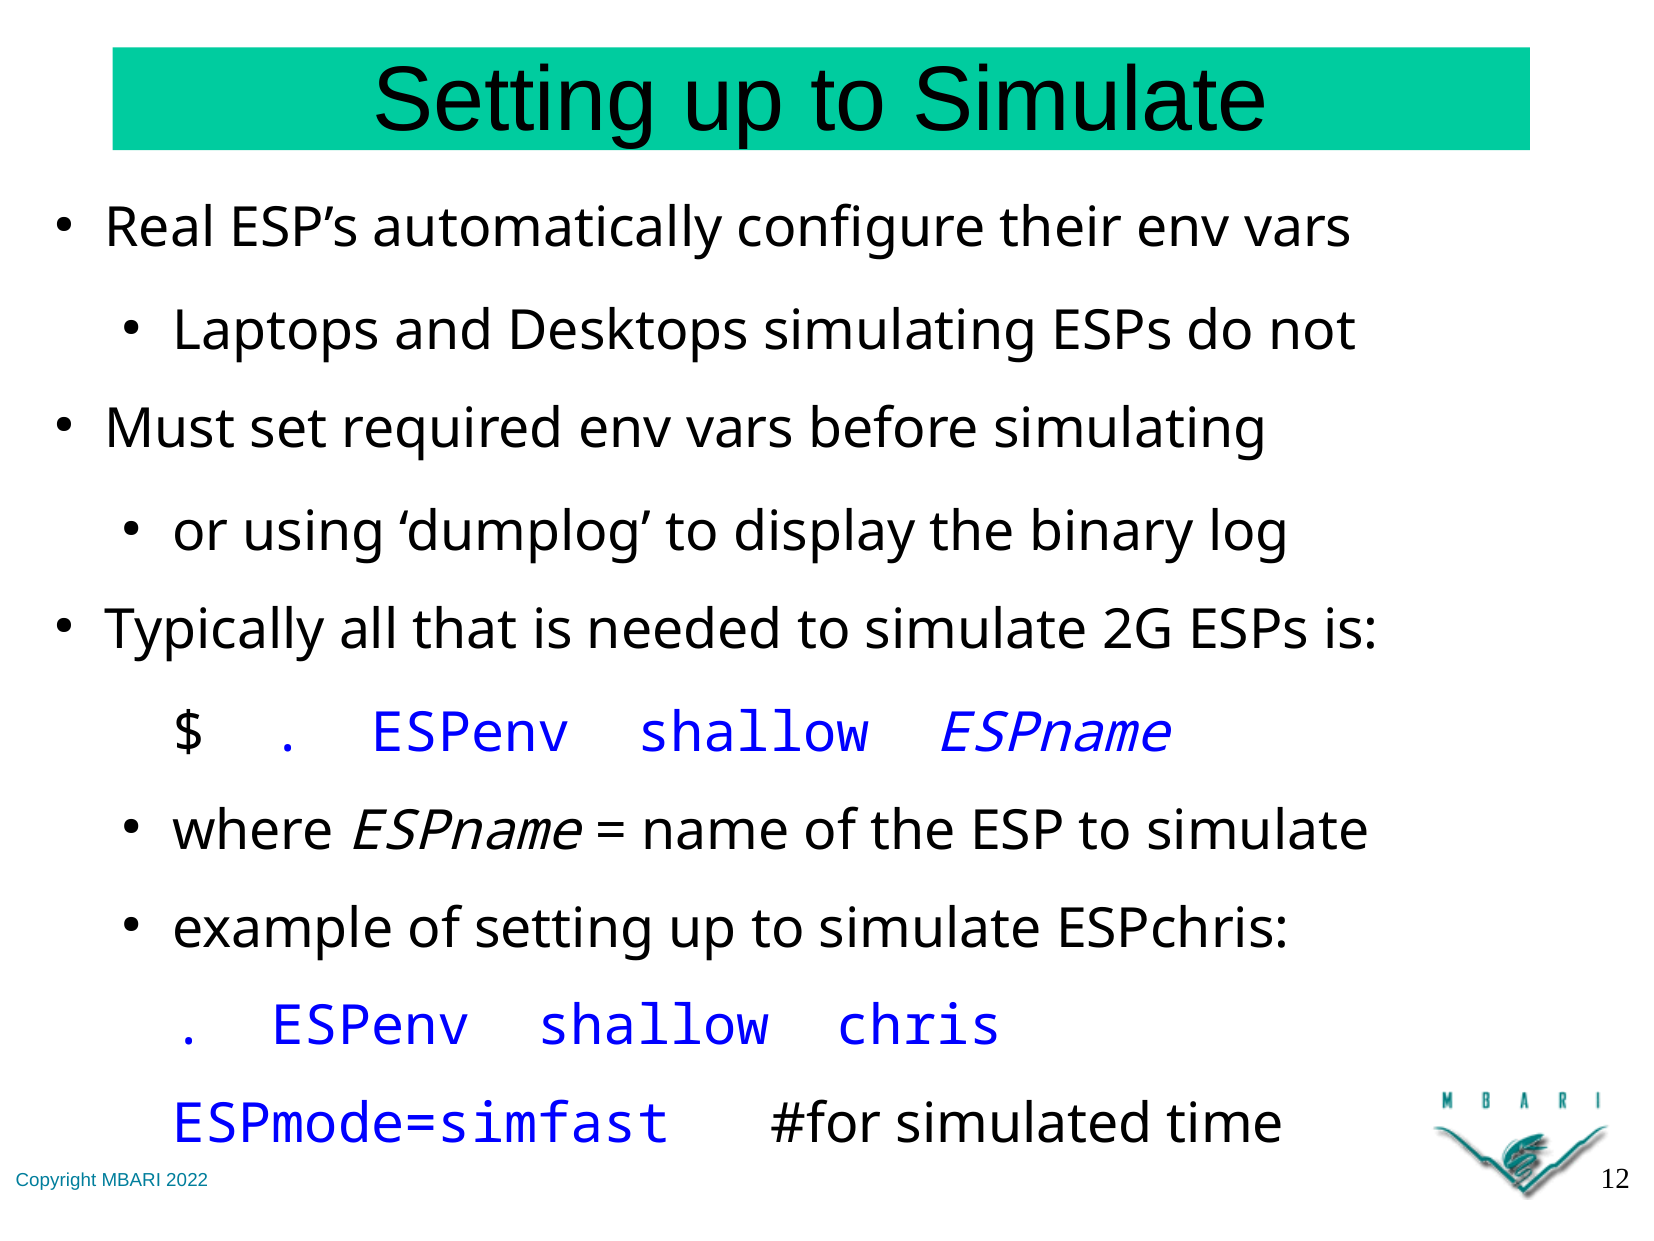

# Setting up to Simulate
Real ESP’s automatically configure their env vars
Laptops and Desktops simulating ESPs do not
Must set required env vars before simulating
or using ‘dumplog’ to display the binary log
Typically all that is needed to simulate 2G ESPs is:
$ . ESPenv shallow ESPname
where ESPname = name of the ESP to simulate
example of setting up to simulate ESPchris:
. ESPenv shallow chris
ESPmode=simfast #for simulated time